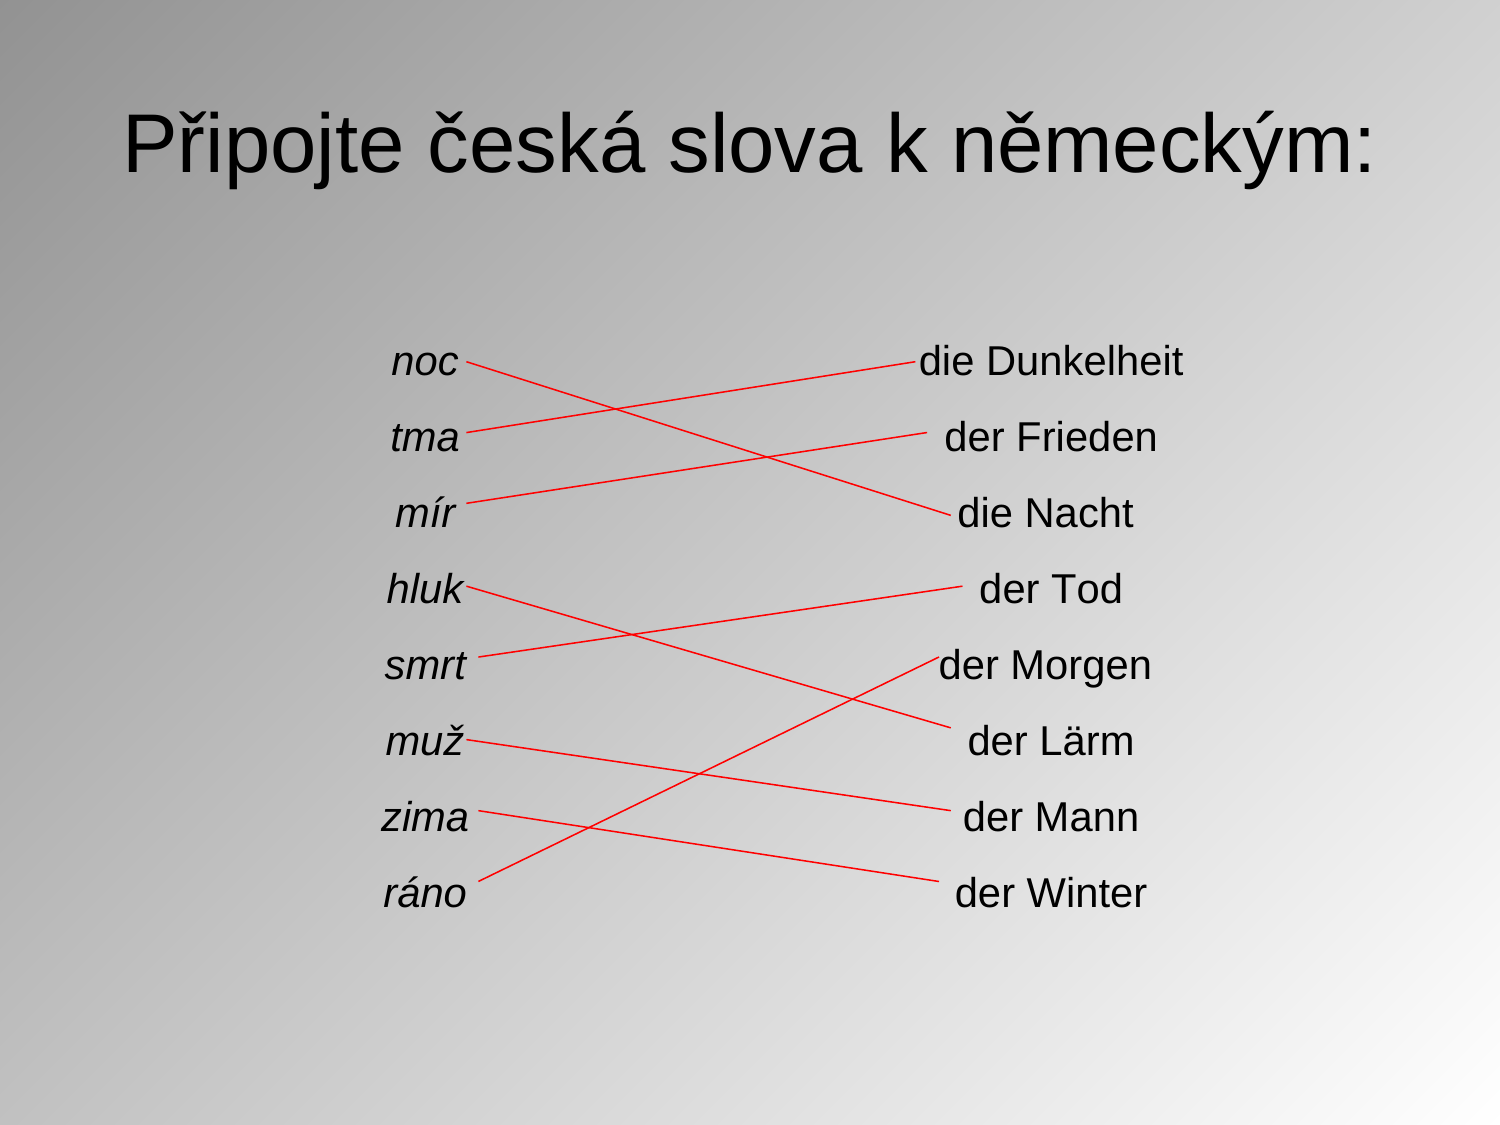

Připojte česká slova k německým:
noc
tma
mír
hluk
smrt
muž
zima
ráno
die Dunkelheit
der Frieden
die Nacht
der Tod
der Morgen
der Lärm
der Mann
der Winter